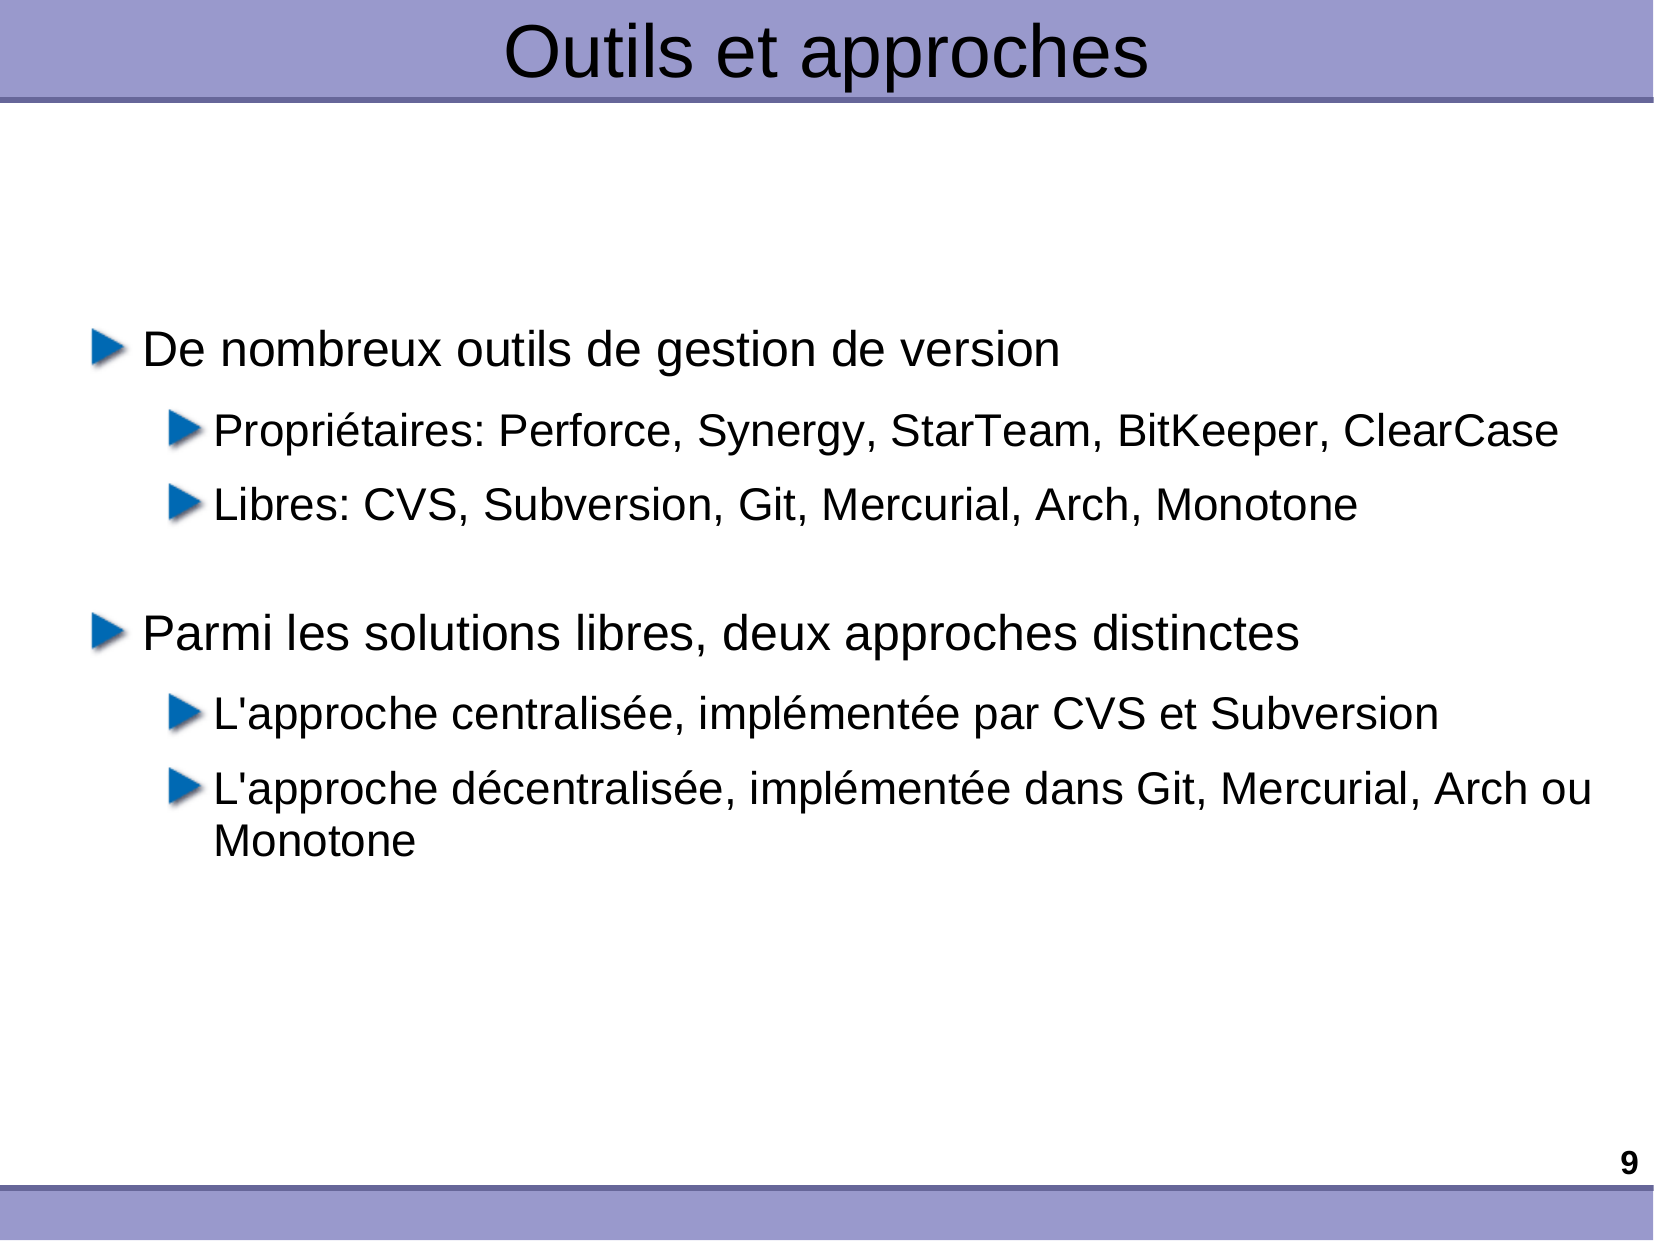

# Outils et approches
De nombreux outils de gestion de version
Propriétaires: Perforce, Synergy, StarTeam, BitKeeper, ClearCase
Libres: CVS, Subversion, Git, Mercurial, Arch, Monotone
Parmi les solutions libres, deux approches distinctes
L'approche centralisée, implémentée par CVS et Subversion
L'approche décentralisée, implémentée dans Git, Mercurial, Arch ou Monotone